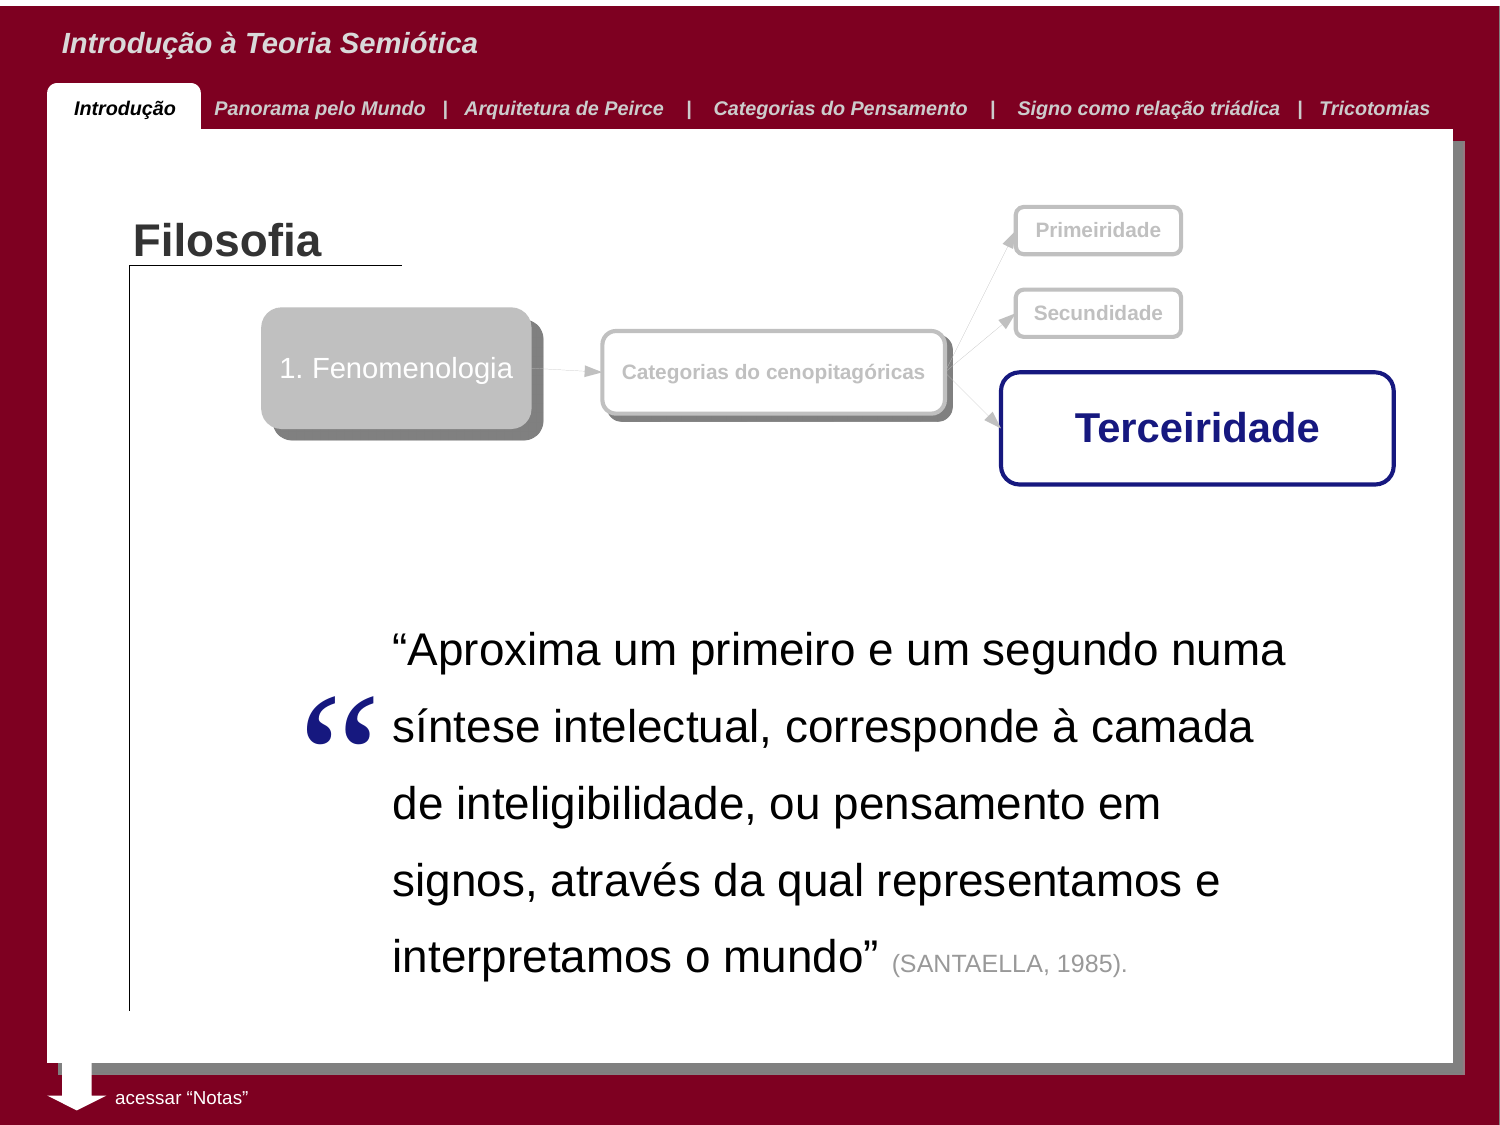

Primeiridade
Filosofia
Secundidade
1. Fenomenologia
Categorias do cenopitagóricas
Terceiridade
“
“Aproxima um primeiro e um segundo numa síntese intelectual, corresponde à camada de inteligibilidade, ou pensamento em signos, através da qual representamos e interpretamos o mundo” (SANTAELLA, 1985).
acessar “Notas”